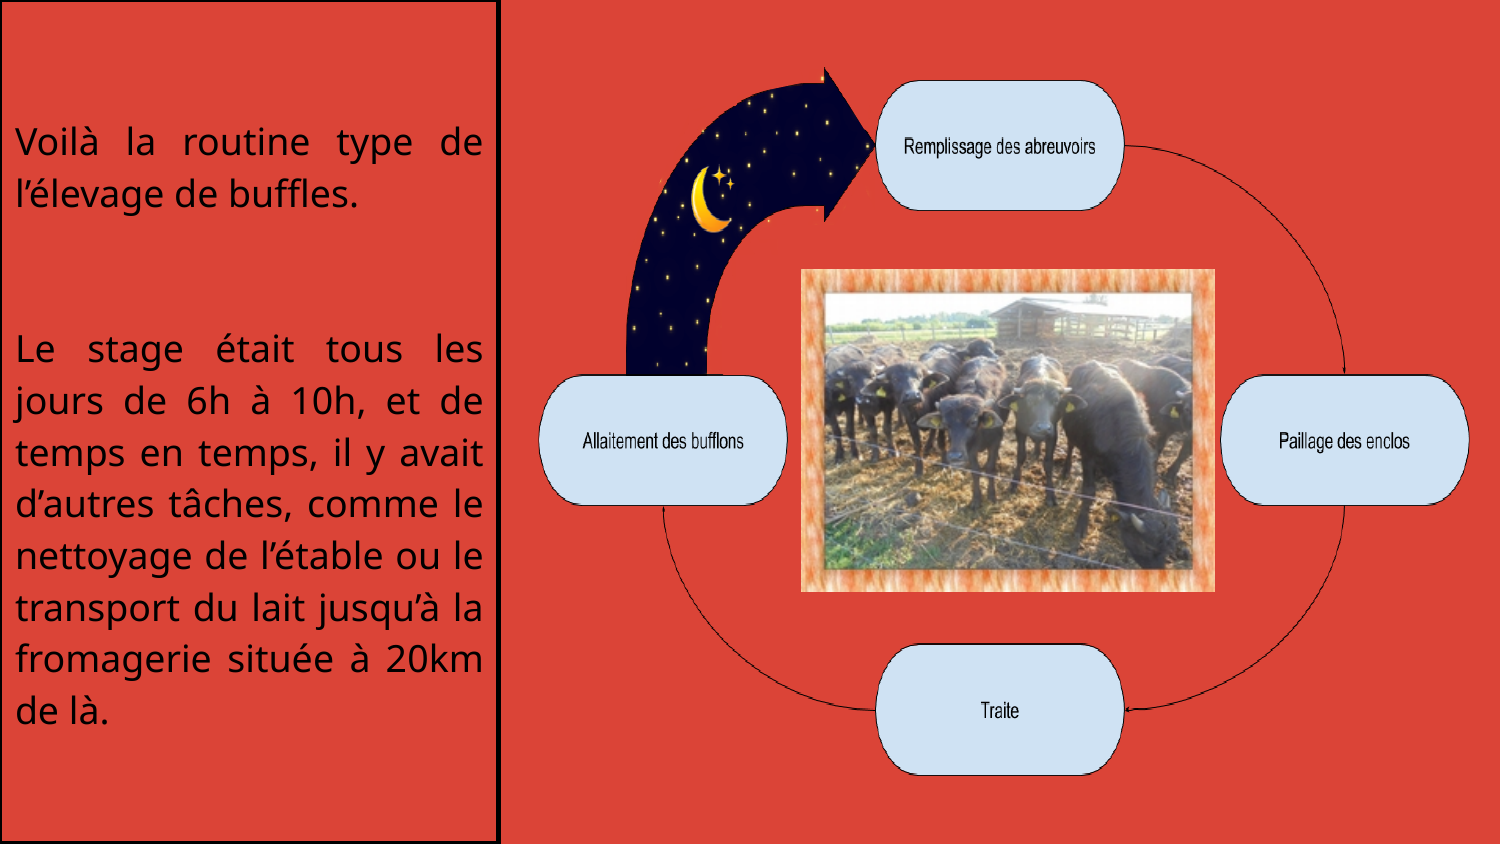

Voilà la routine type de l’élevage de buffles.
Le stage était tous les jours de 6h à 10h, et de temps en temps, il y avait d’autres tâches, comme le nettoyage de l’étable ou le transport du lait jusqu’à la fromagerie située à 20km de là.